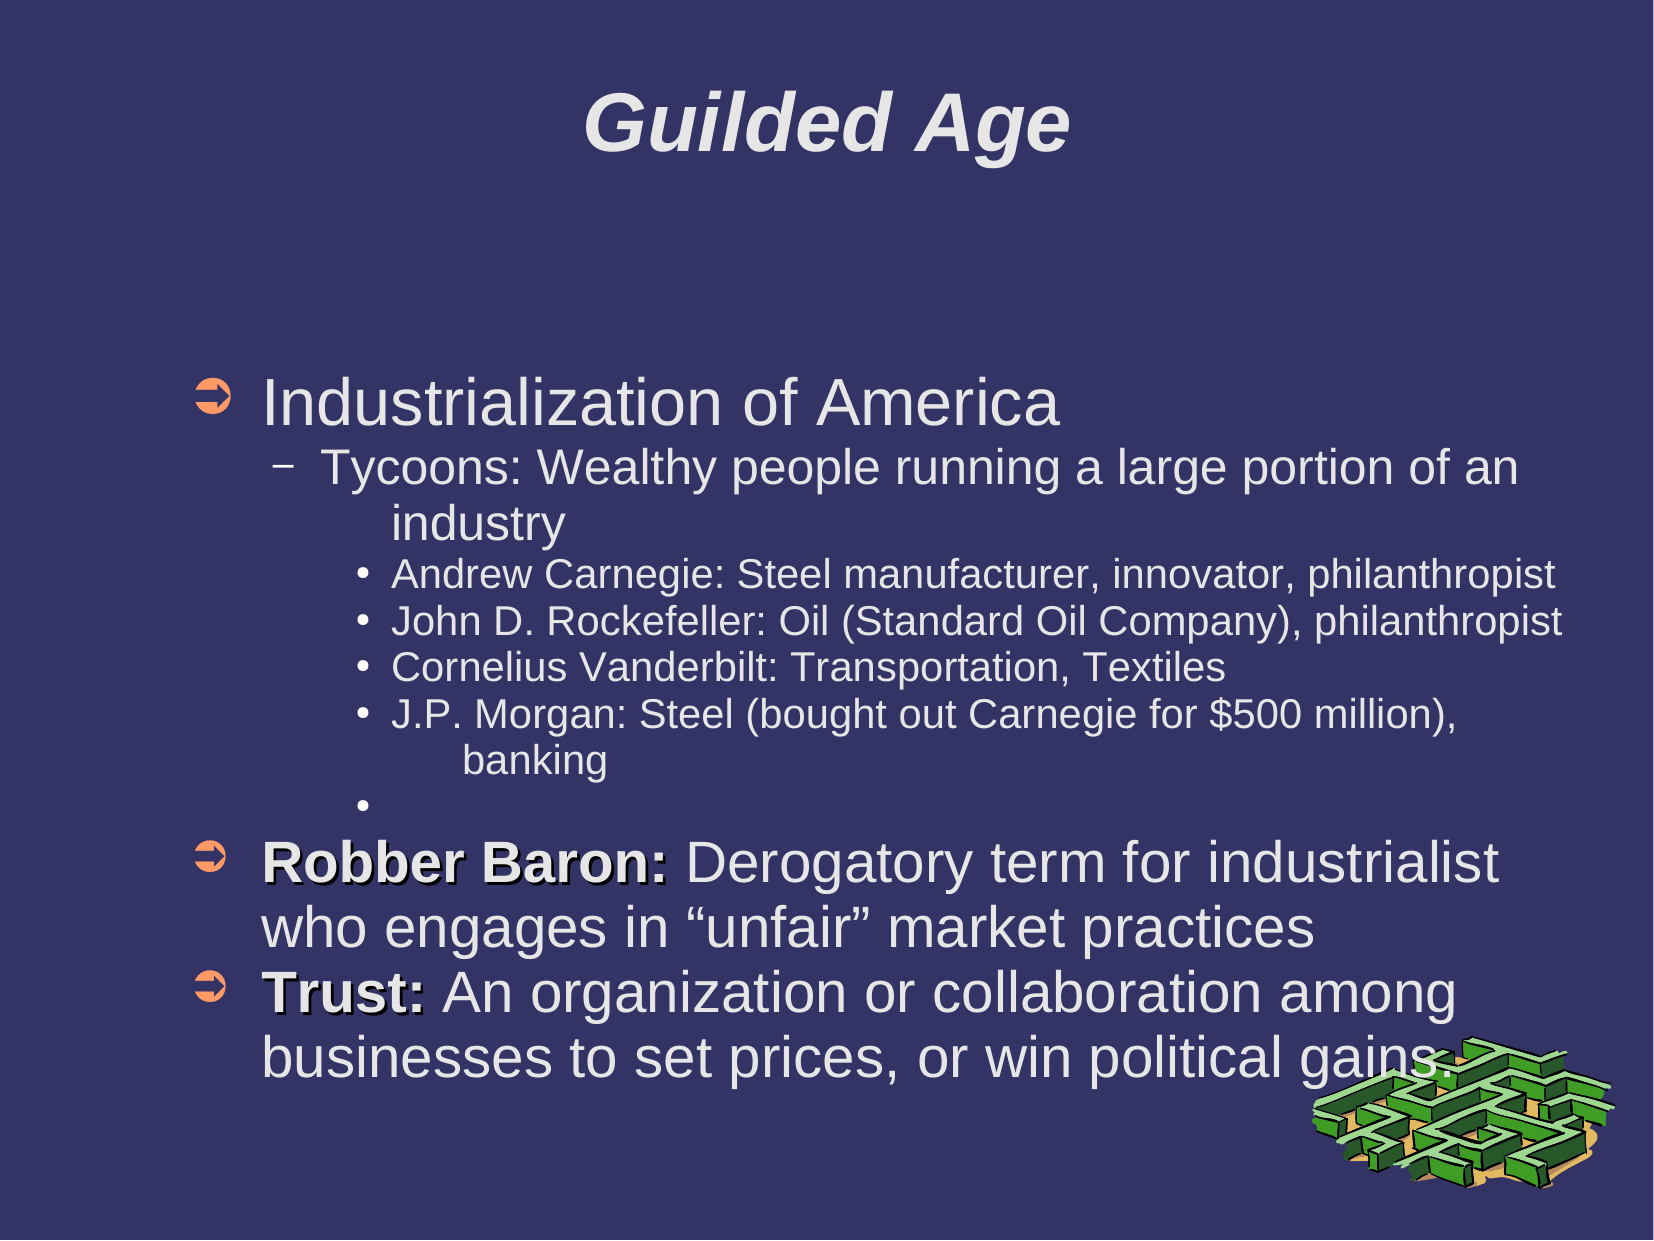

# Guilded Age
Industrialization of America
Tycoons: Wealthy people running a large portion of an industry
Andrew Carnegie: Steel manufacturer, innovator, philanthropist
John D. Rockefeller: Oil (Standard Oil Company), philanthropist
Cornelius Vanderbilt: Transportation, Textiles
J.P. Morgan: Steel (bought out Carnegie for $500 million), banking
Robber Baron: Derogatory term for industrialist who engages in “unfair” market practices
Trust: An organization or collaboration among businesses to set prices, or win political gains.